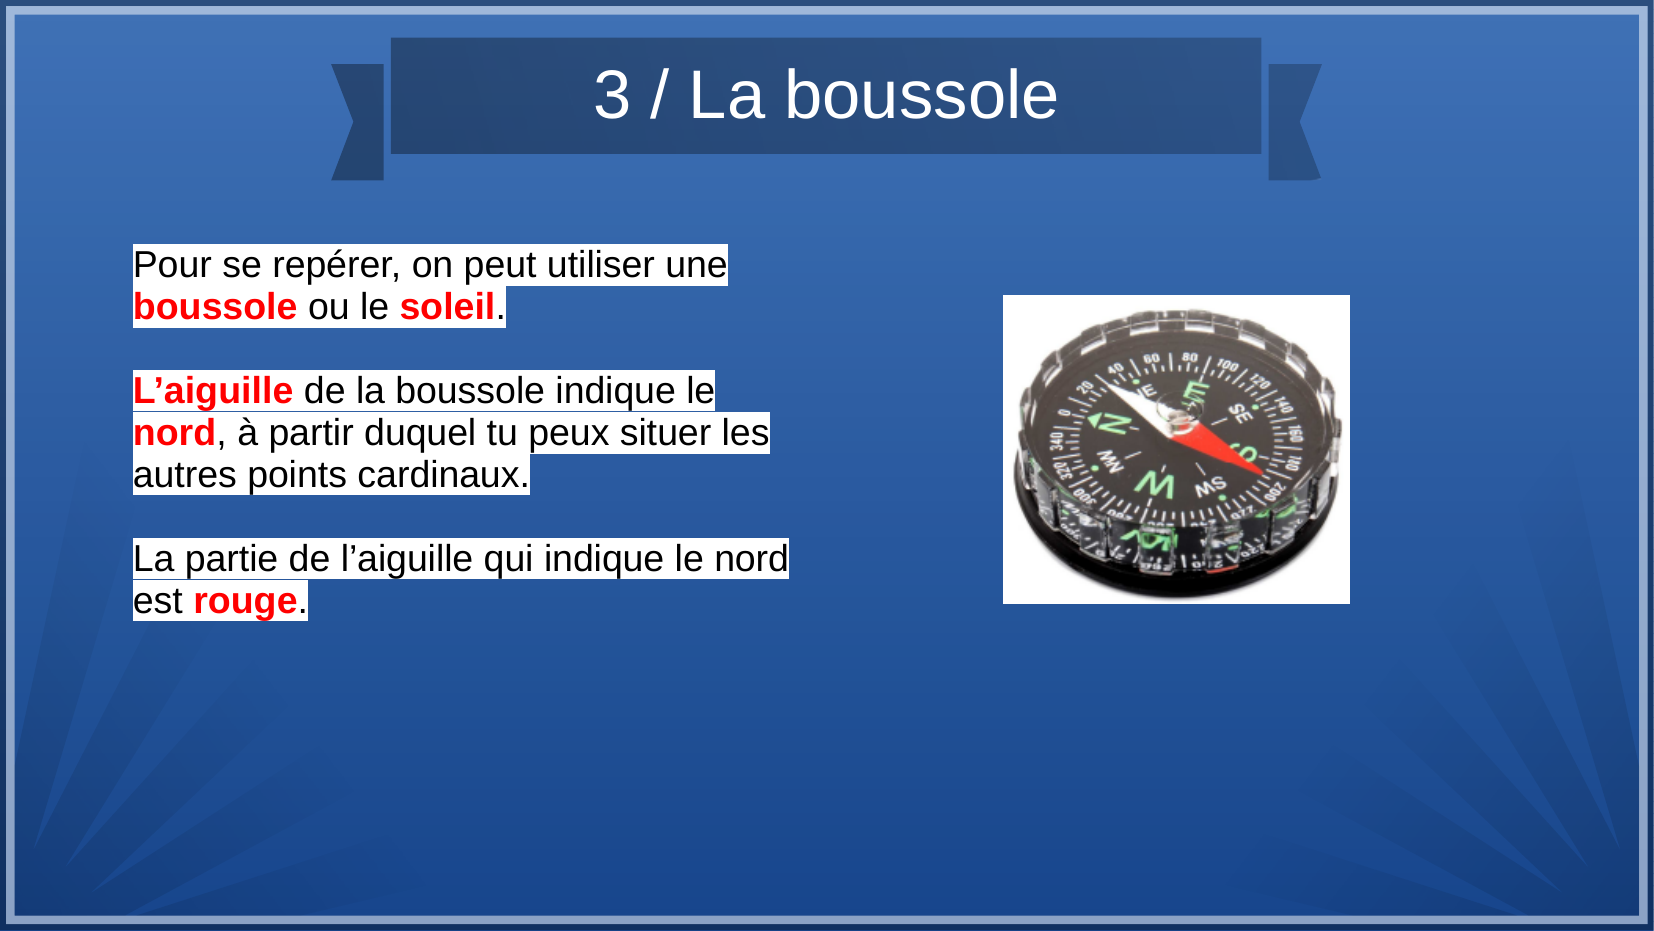

# 3 / La boussole
Pour se repérer, on peut utiliser une boussole ou le soleil.
L’aiguille de la boussole indique le nord, à partir duquel tu peux situer les autres points cardinaux.
La partie de l’aiguille qui indique le nord est rouge.